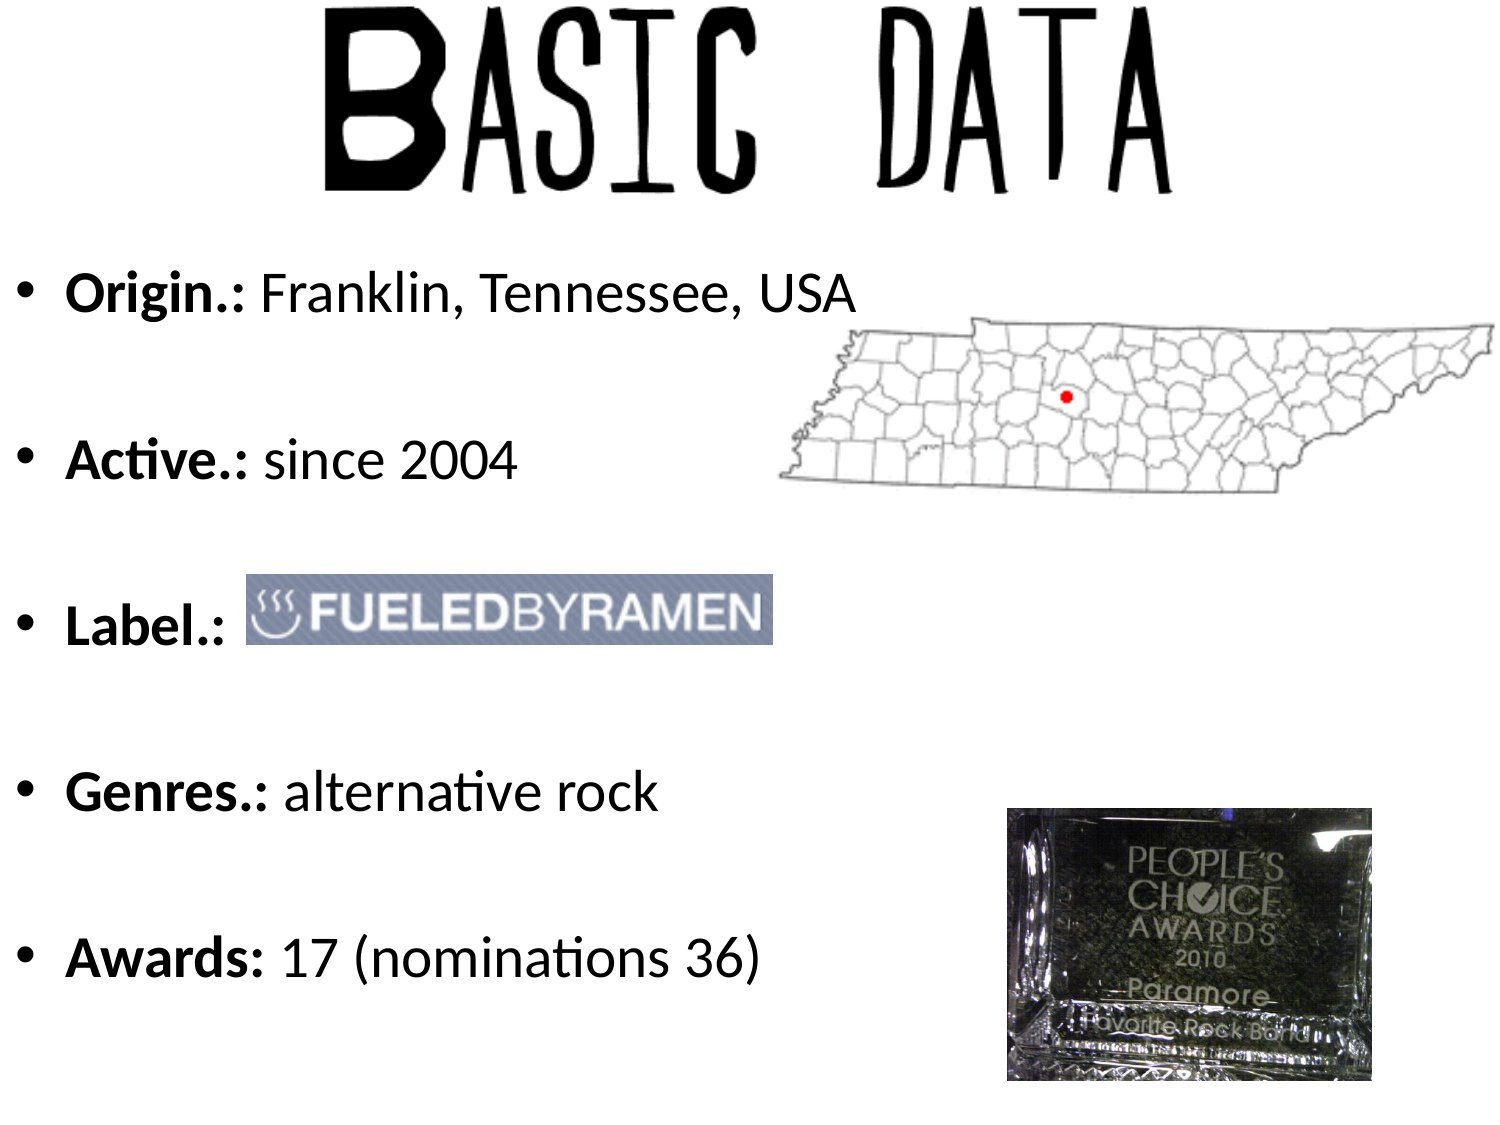

# Origin.: Franklin, Tennessee, USA
Active.: since 2004
Label.:
Genres.: alternative rock
Awards: 17 (nominations 36)